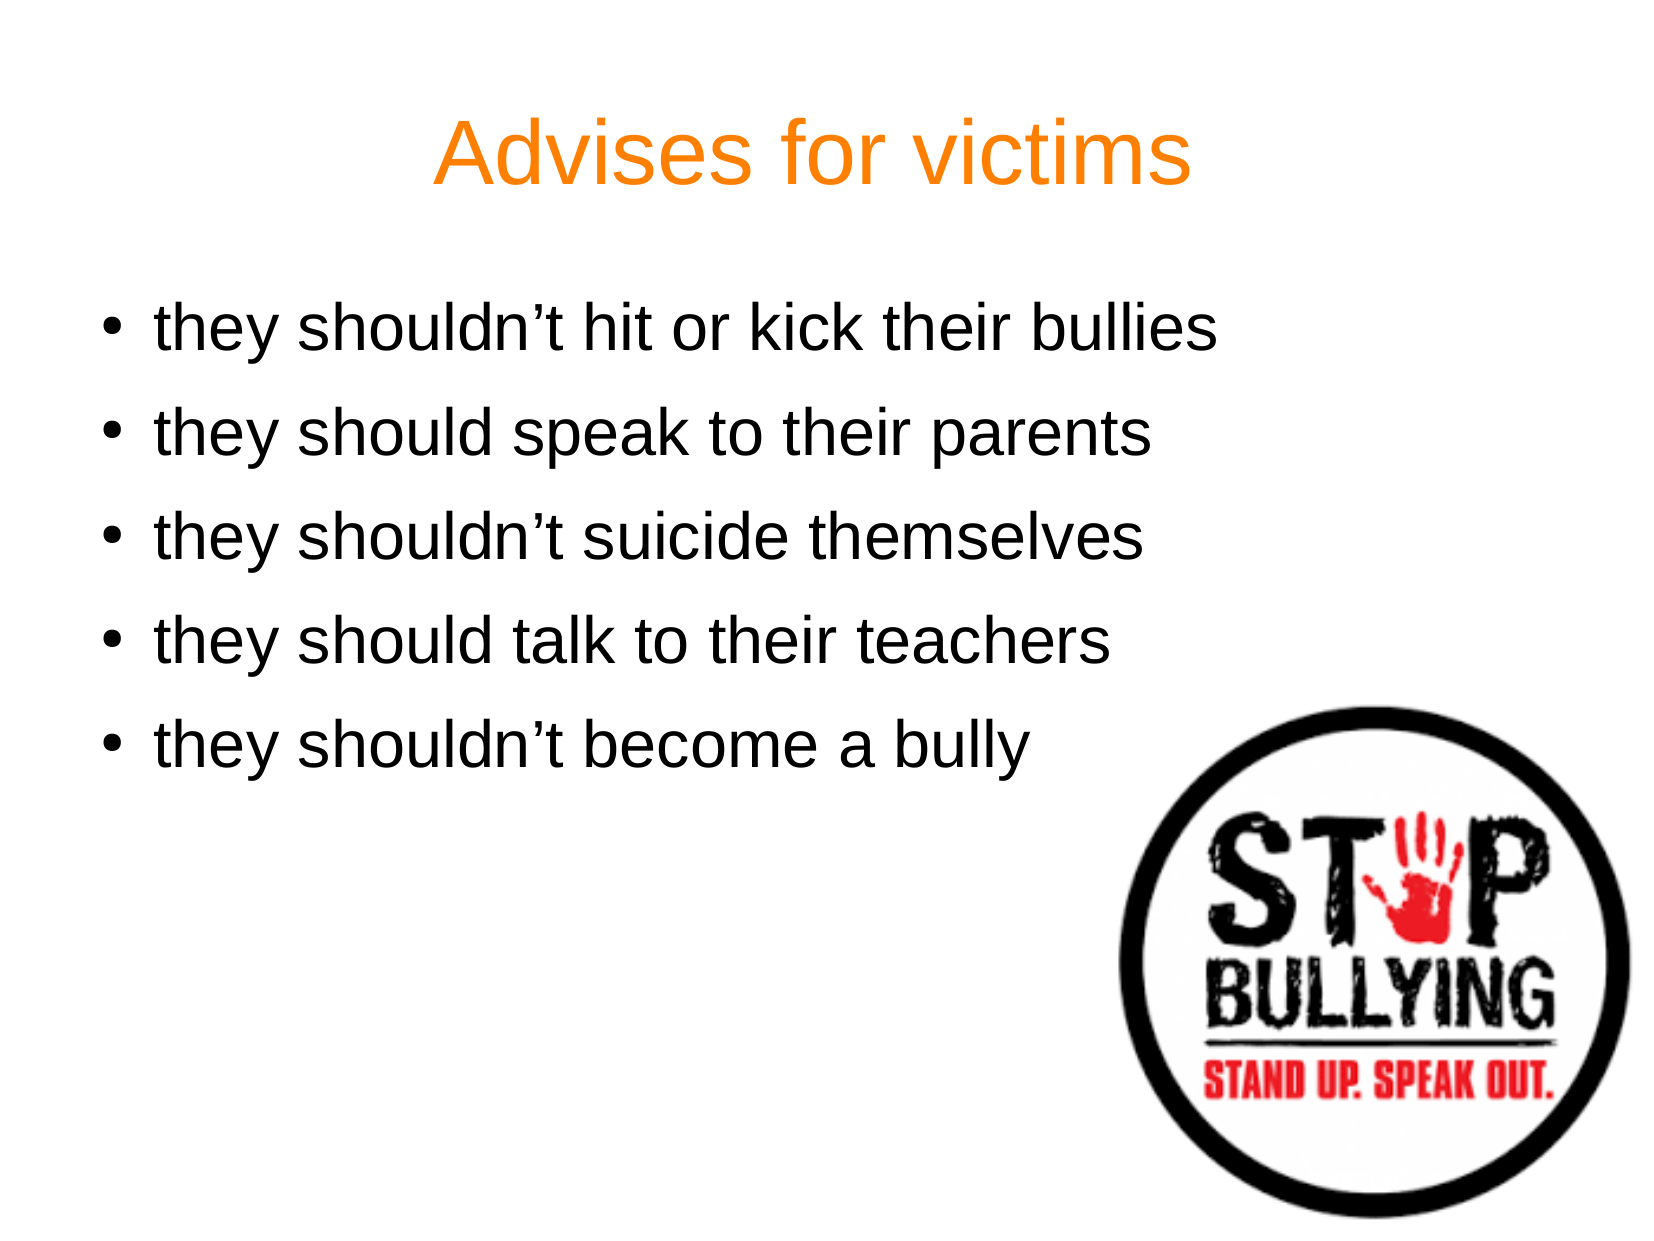

# Advises for victims
they shouldn’t hit or kick their bullies
they should speak to their parents
they shouldn’t suicide themselves
they should talk to their teachers
they shouldn’t become a bully